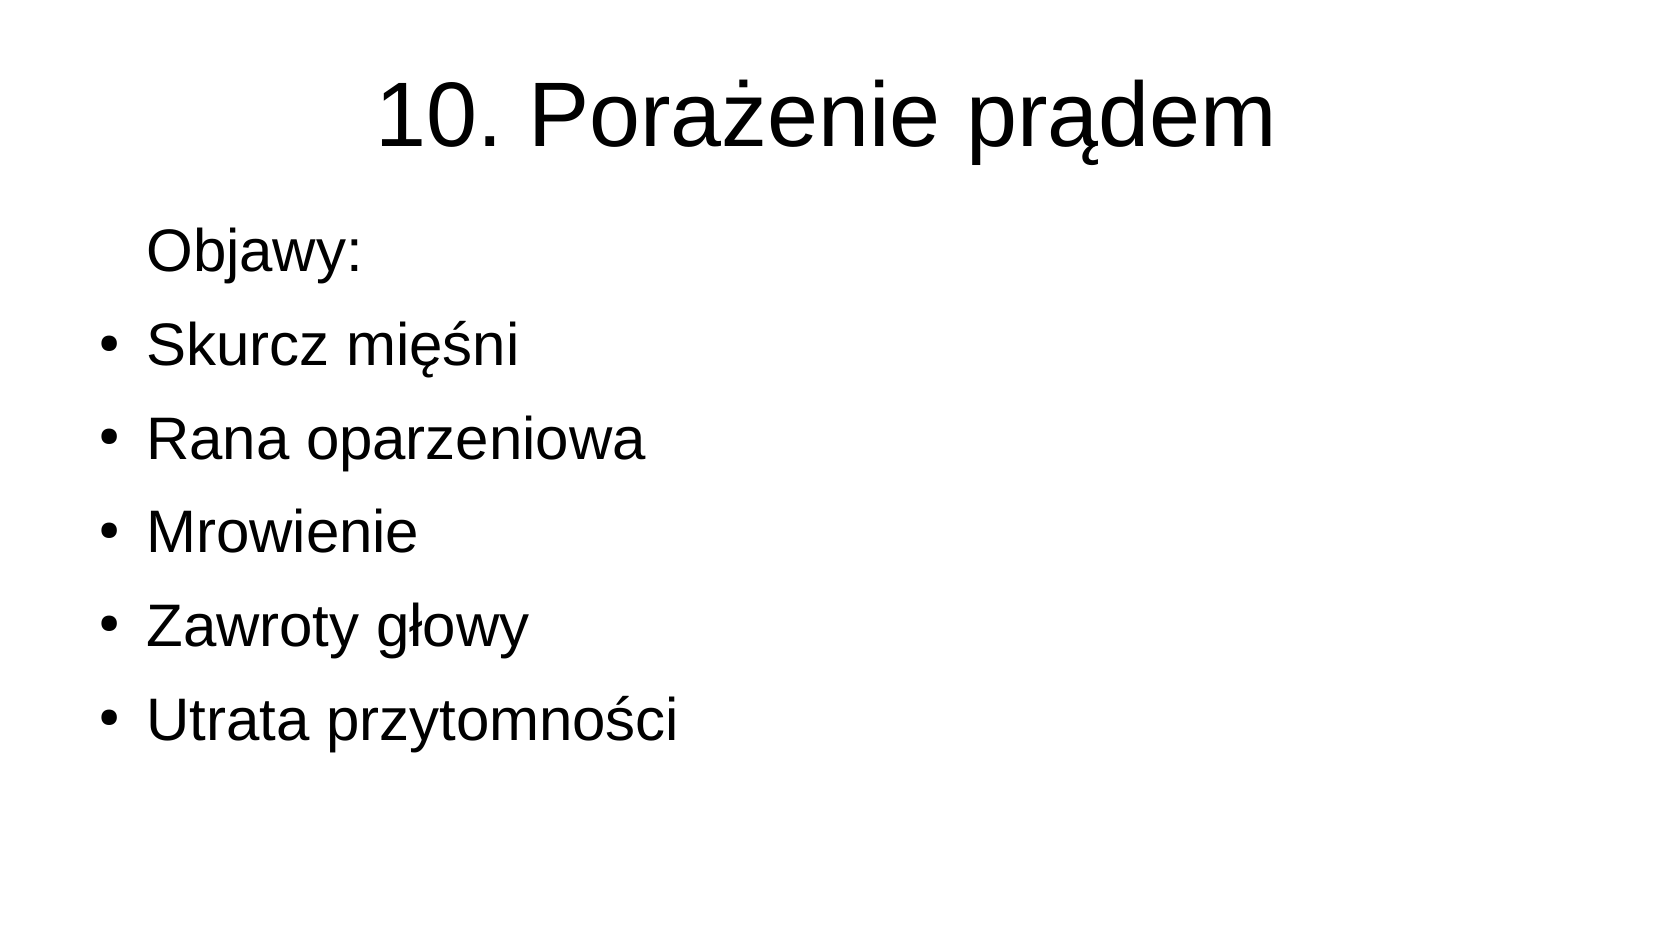

# 10. Porażenie prądem
Objawy:
Skurcz mięśni
Rana oparzeniowa
Mrowienie
Zawroty głowy
Utrata przytomności